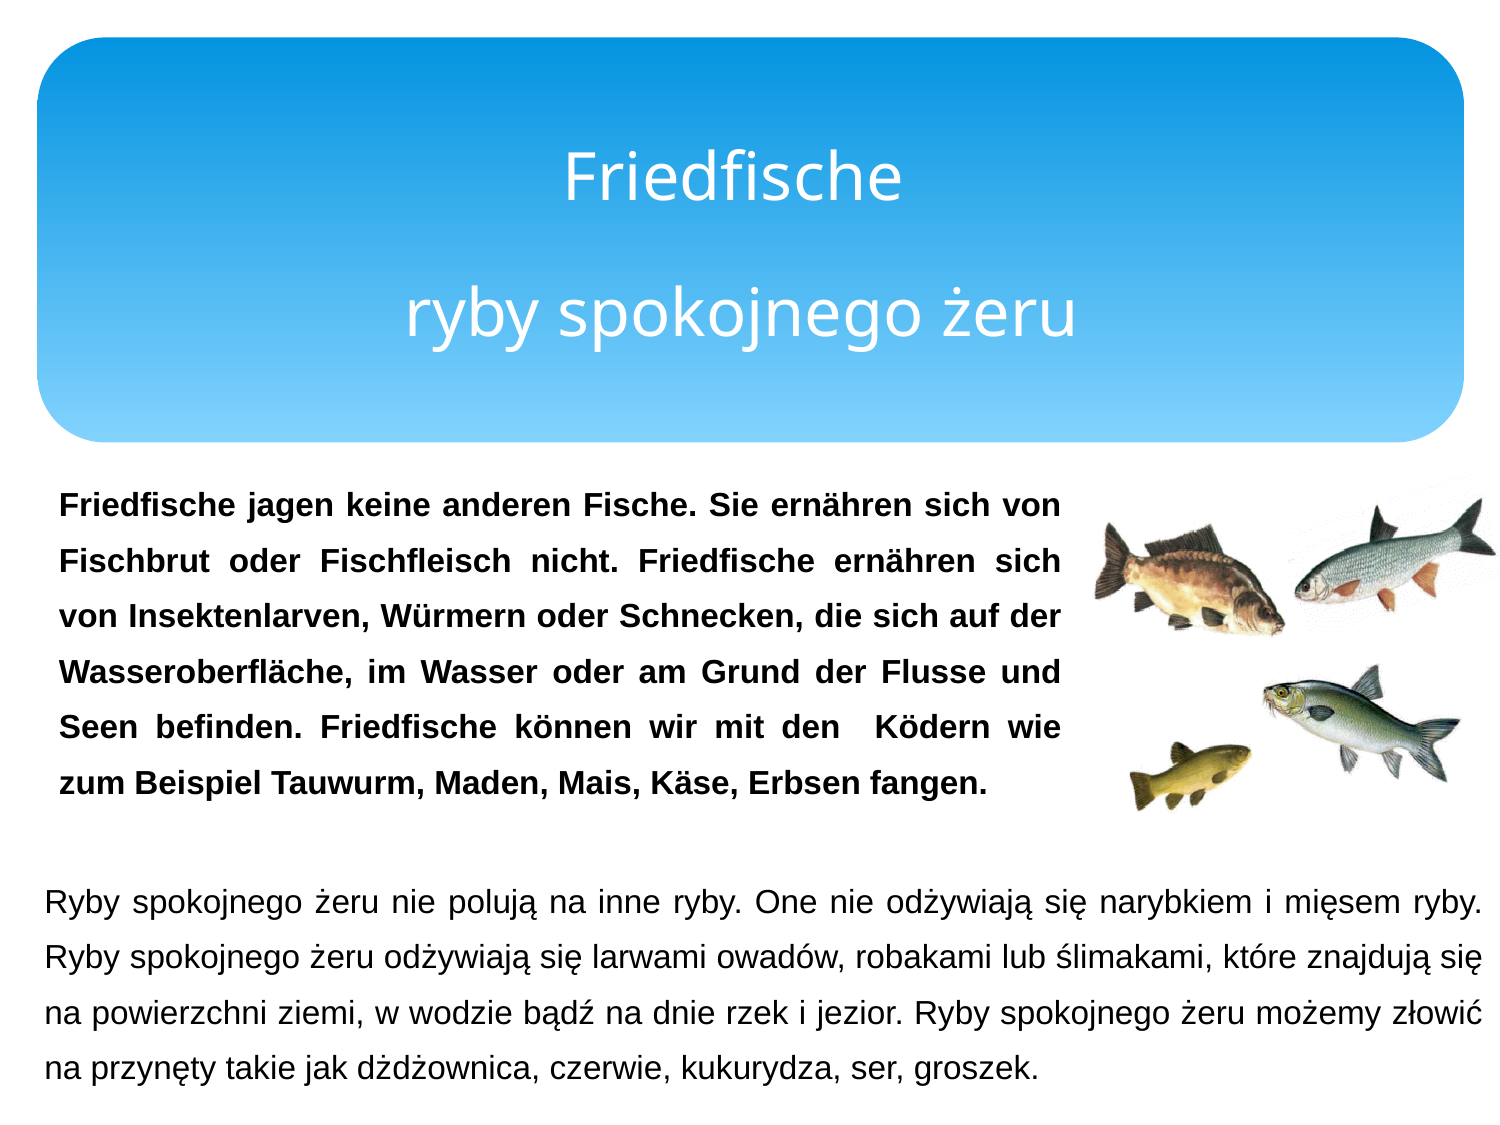

# Friedfische ryby spokojnego żeru
Friedfische jagen keine anderen Fische. Sie ernähren sich von Fischbrut oder Fischfleisch nicht. Friedfische ernähren sich von Insektenlarven, Würmern oder Schnecken, die sich auf der Wasseroberfläche, im Wasser oder am Grund der Flusse und Seen befinden. Friedfische können wir mit den Ködern wie zum Beispiel Tauwurm, Maden, Mais, Käse, Erbsen fangen.
Ryby spokojnego żeru nie polują na inne ryby. One nie odżywiają się narybkiem i mięsem ryby. Ryby spokojnego żeru odżywiają się larwami owadów, robakami lub ślimakami, które znajdują się na powierzchni ziemi, w wodzie bądź na dnie rzek i jezior. Ryby spokojnego żeru możemy złowić na przynęty takie jak dżdżownica, czerwie, kukurydza, ser, groszek.